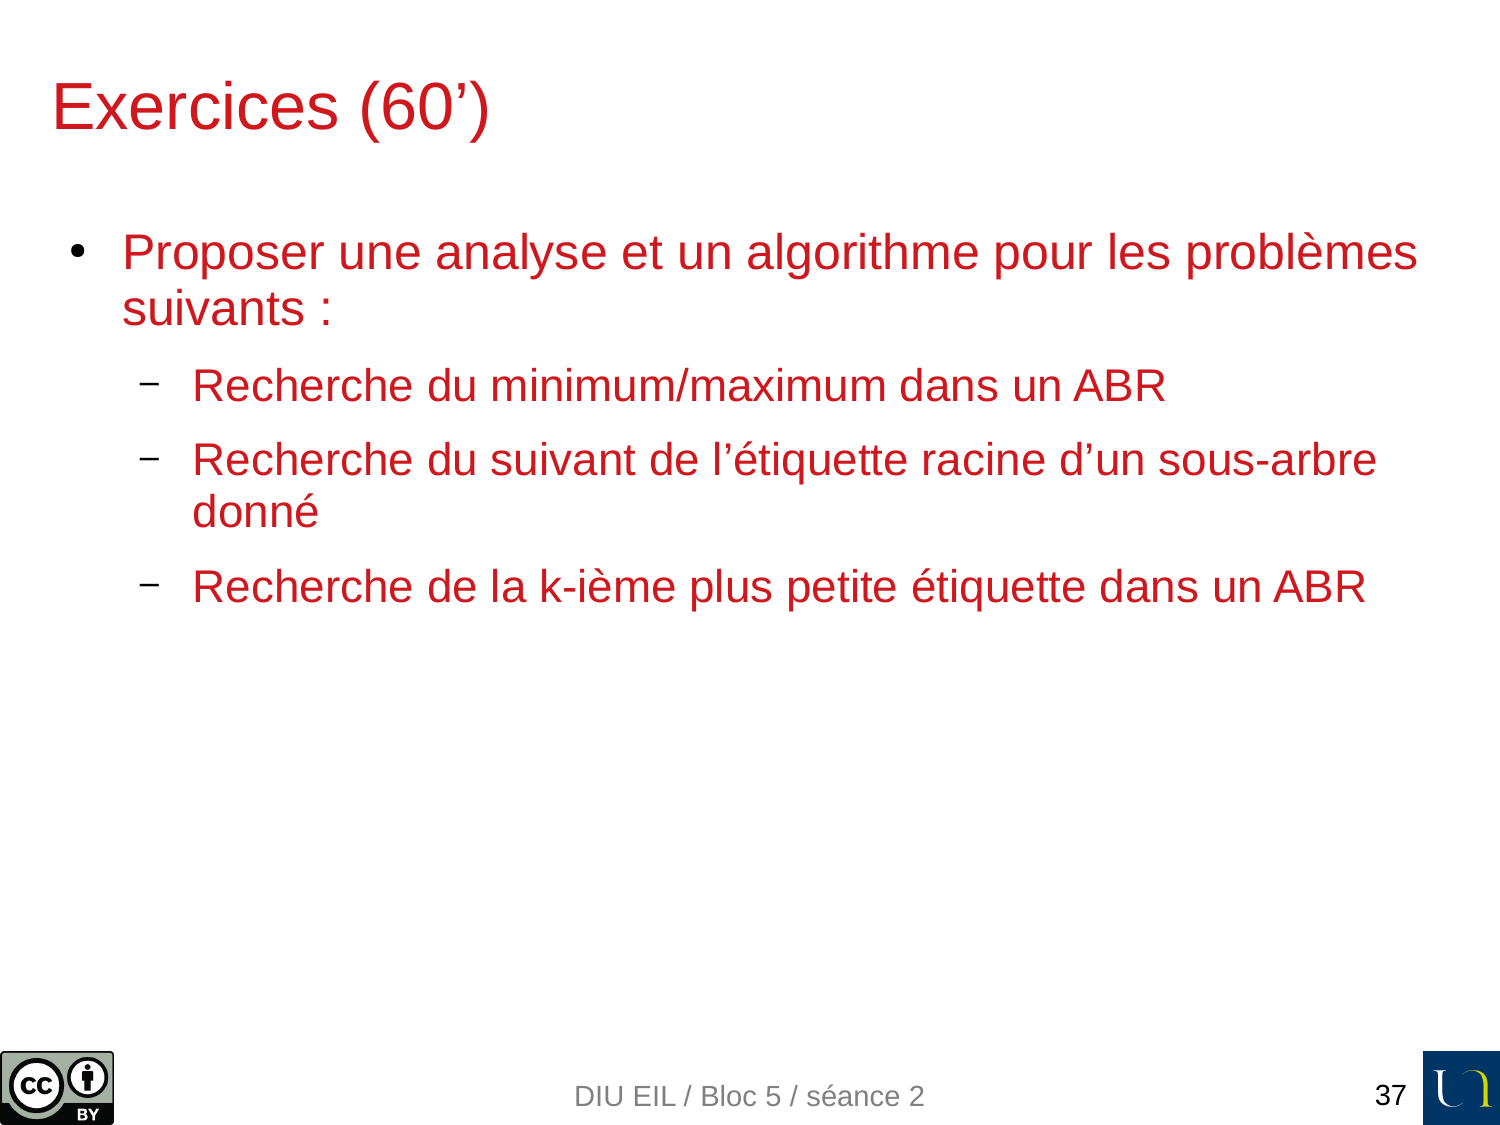

# Exercices (60’)
Proposer une analyse et un algorithme pour les problèmes suivants :
Recherche du minimum/maximum dans un ABR
Recherche du suivant de l’étiquette racine d’un sous-arbre donné
Recherche de la k-ième plus petite étiquette dans un ABR
37